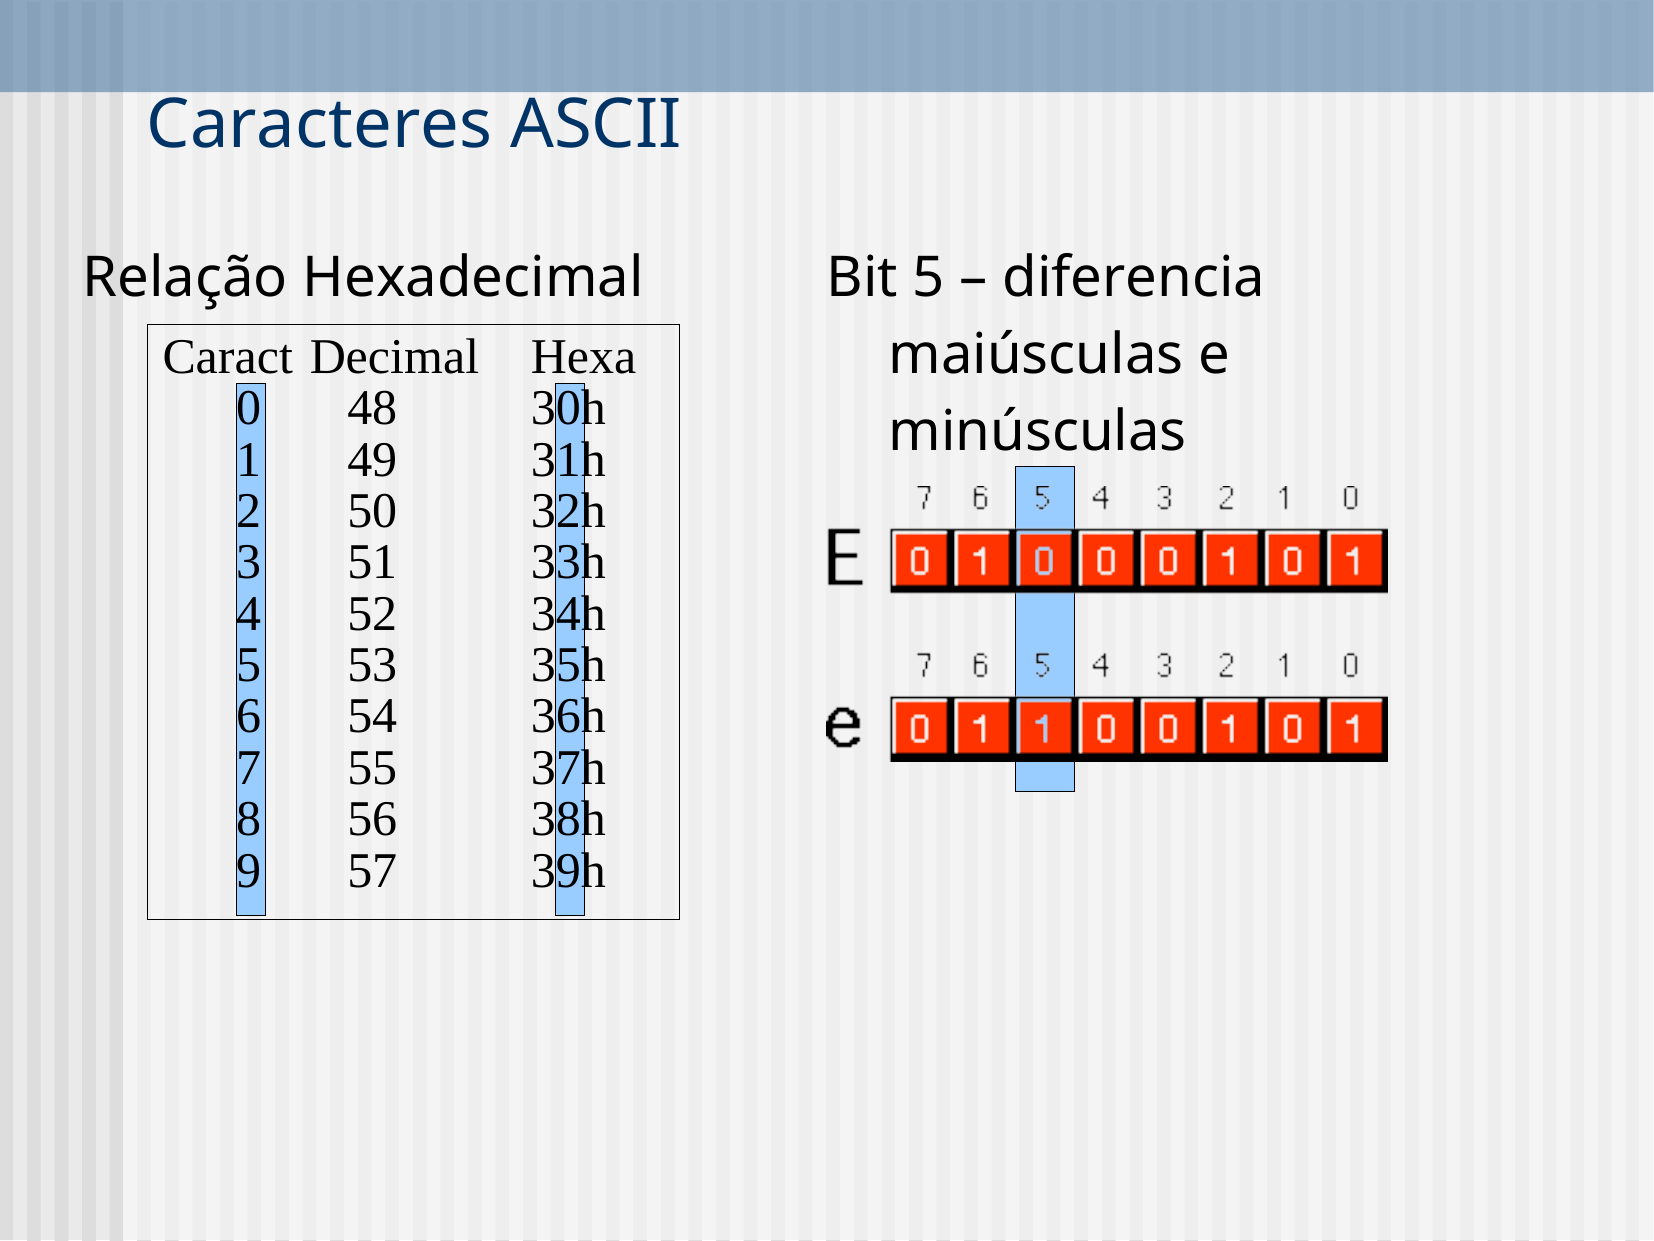

# Caracteres ASCII
Relação Hexadecimal
Bit 5 – diferencia maiúsculas e minúsculas
Caract	Decimal	Hexa
	0	 48		30h
	1	 49		31h
	2	 50		32h
	3	 51		33h
	4	 52		34h
	5	 53		35h
	6	 54		36h
	7	 55		37h
	8	 56		38h
	9	 57		39h